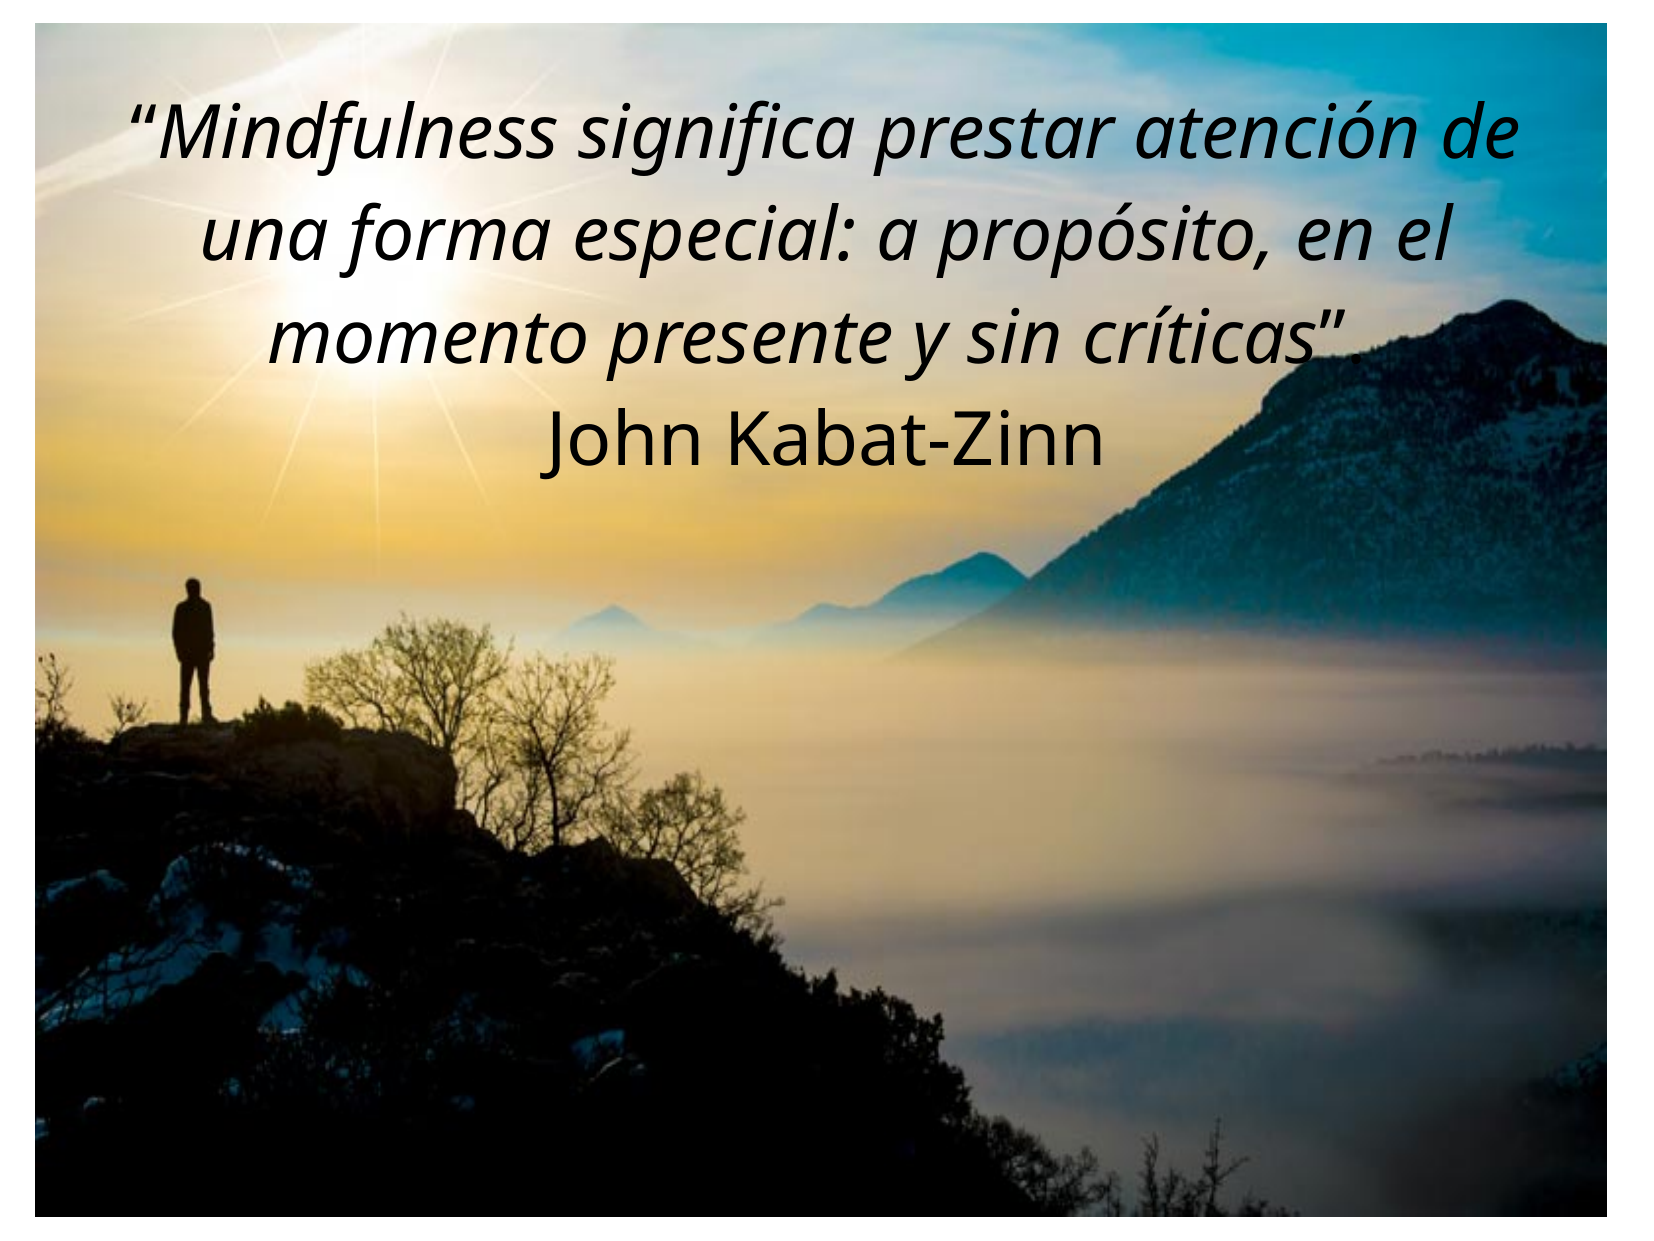

#
“Mindfulness significa prestar atención de una forma especial: a propósito, en el momento presente y sin críticas”.
John Kabat-Zinn